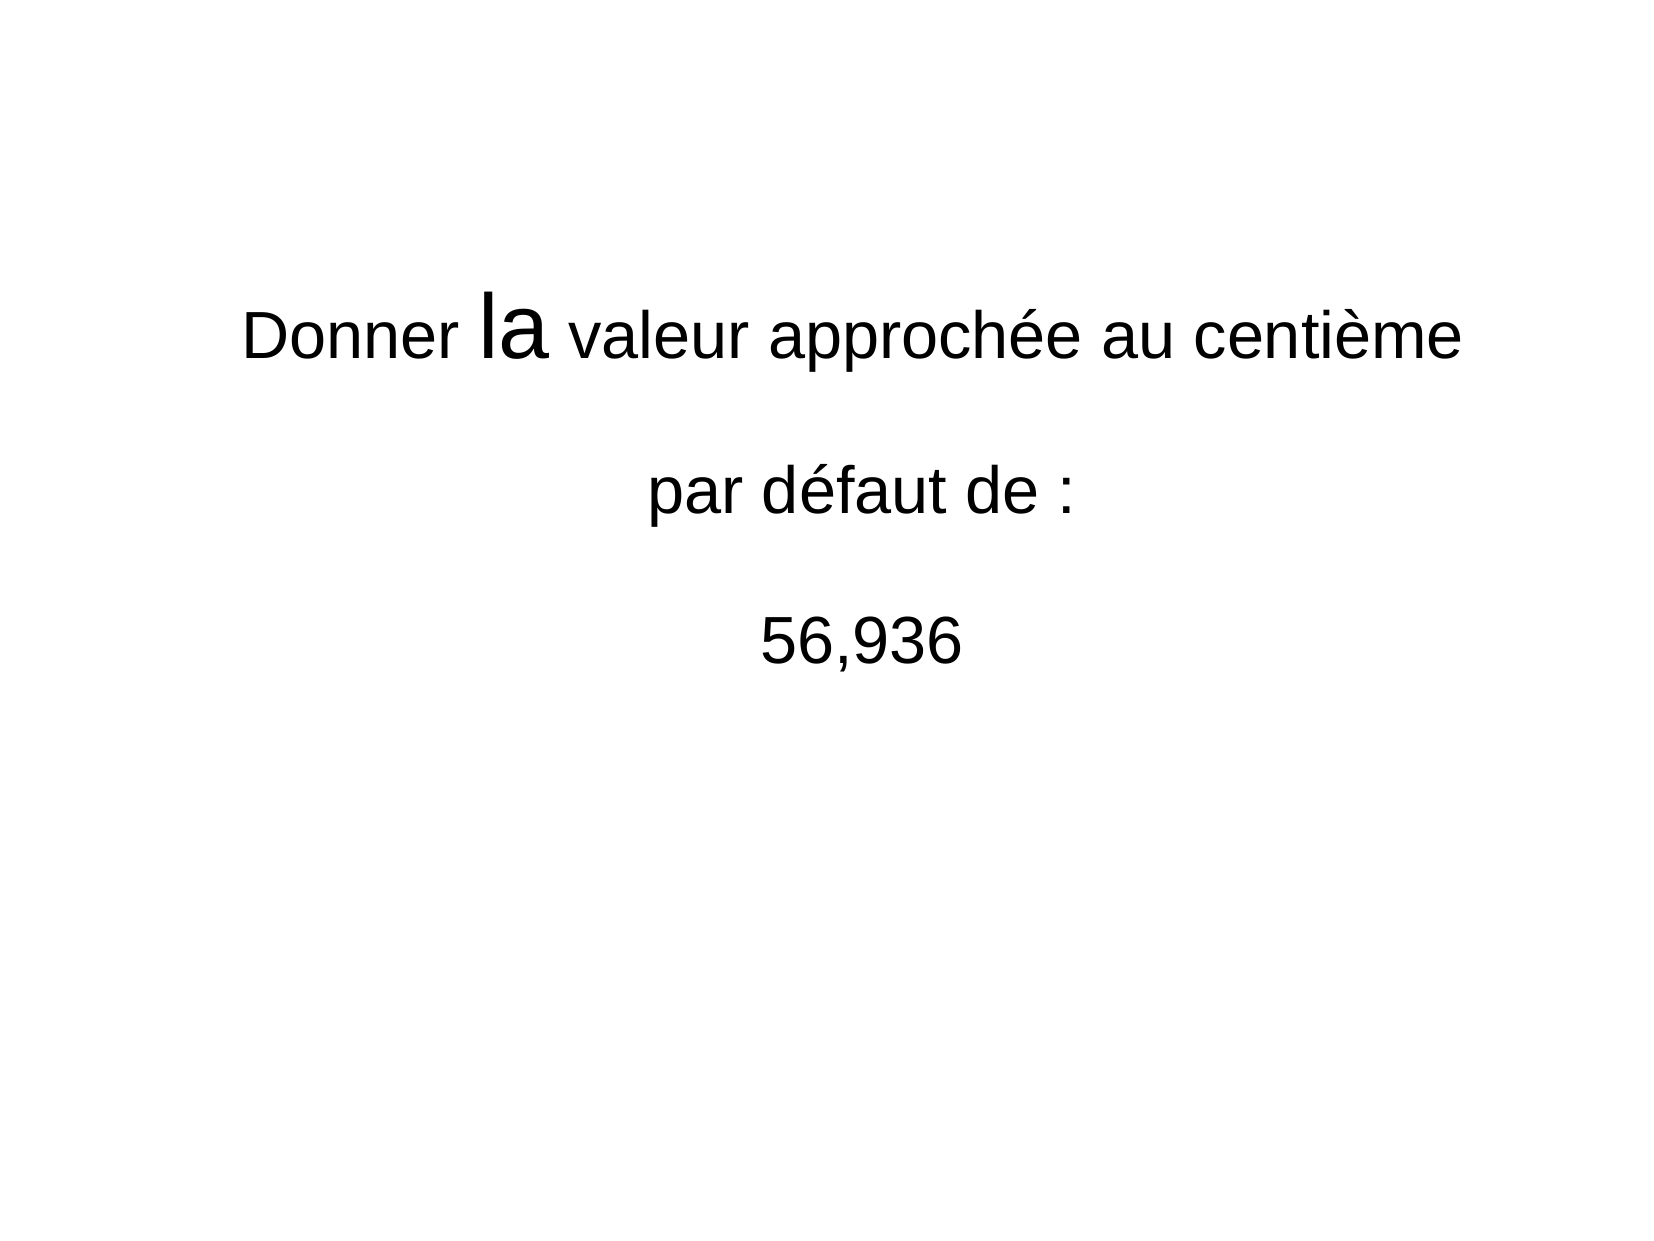

# Donner la valeur approchée au centième
par défaut de :
56,936